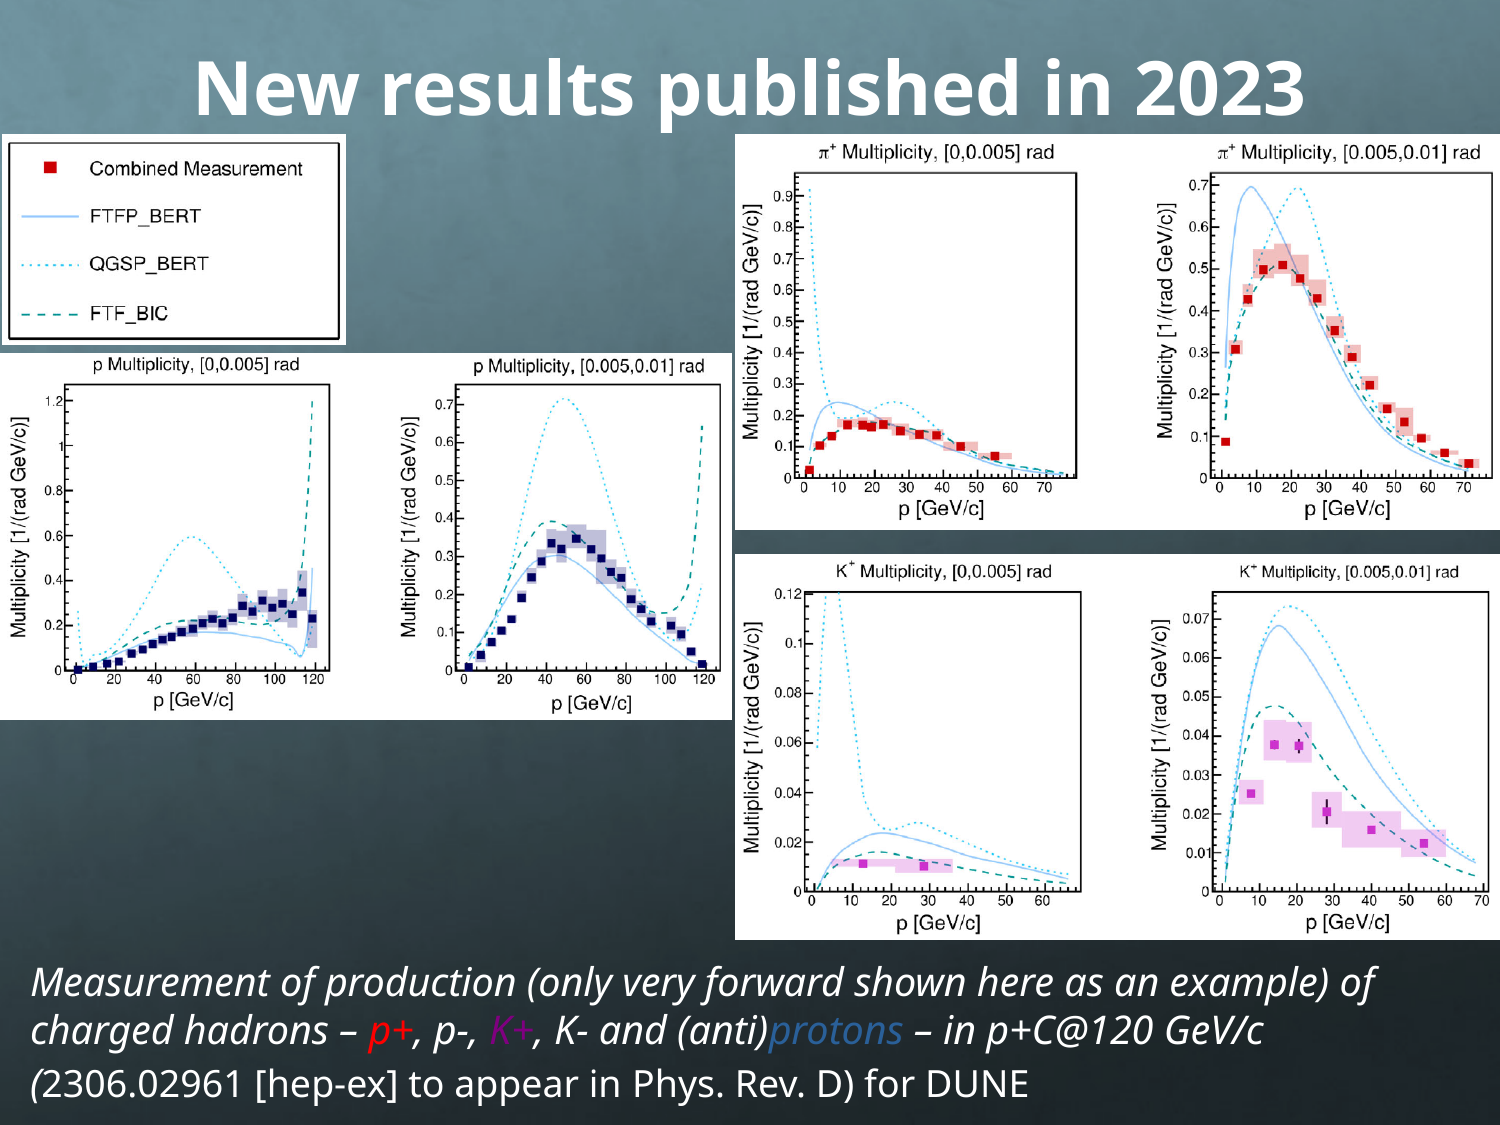

New results published in 2023
# Measurement of production (only very forward shown here as an example) of charged hadrons – p+, p-, K+, K- and (anti)protons – in p+C@120 GeV/c (2306.02961 [hep-ex] to appear in Phys. Rev. D) for DUNE